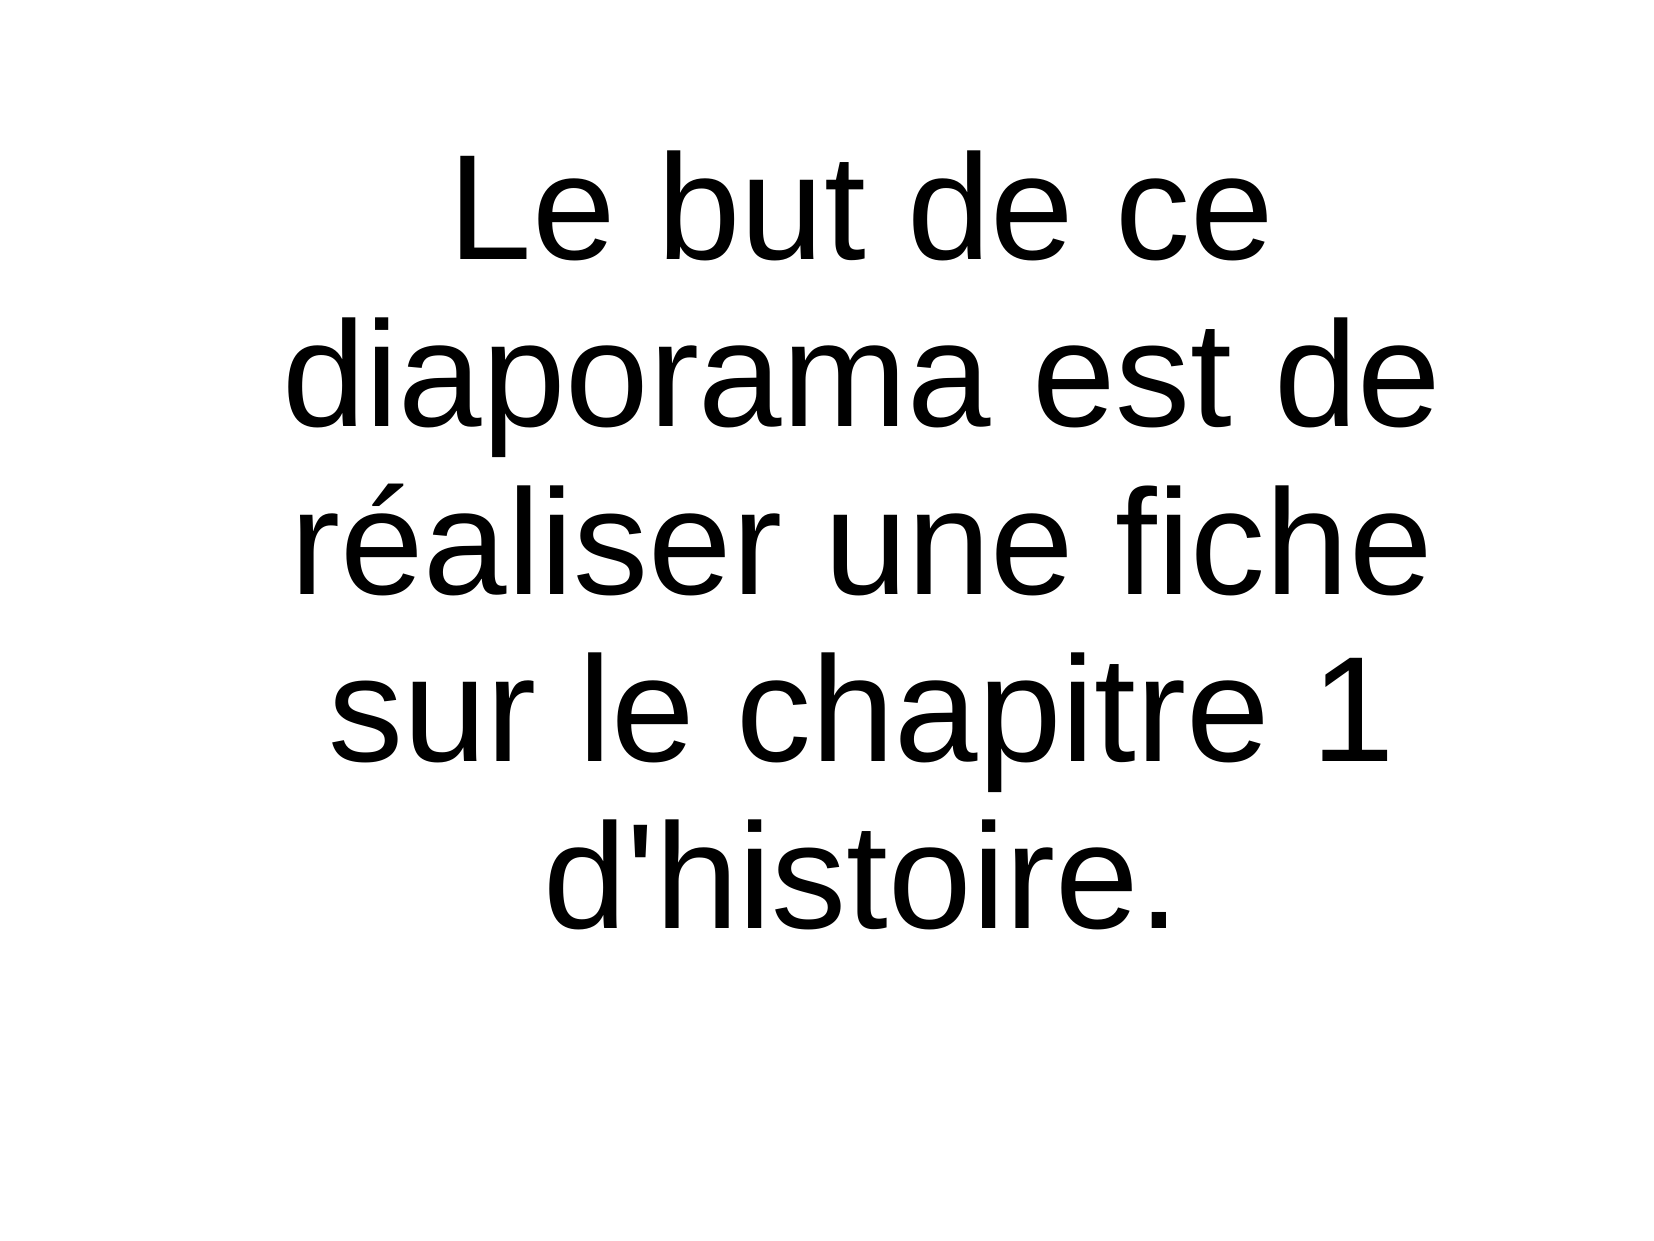

Le but de ce diaporama est de réaliser une fiche sur le chapitre 1 d'histoire.